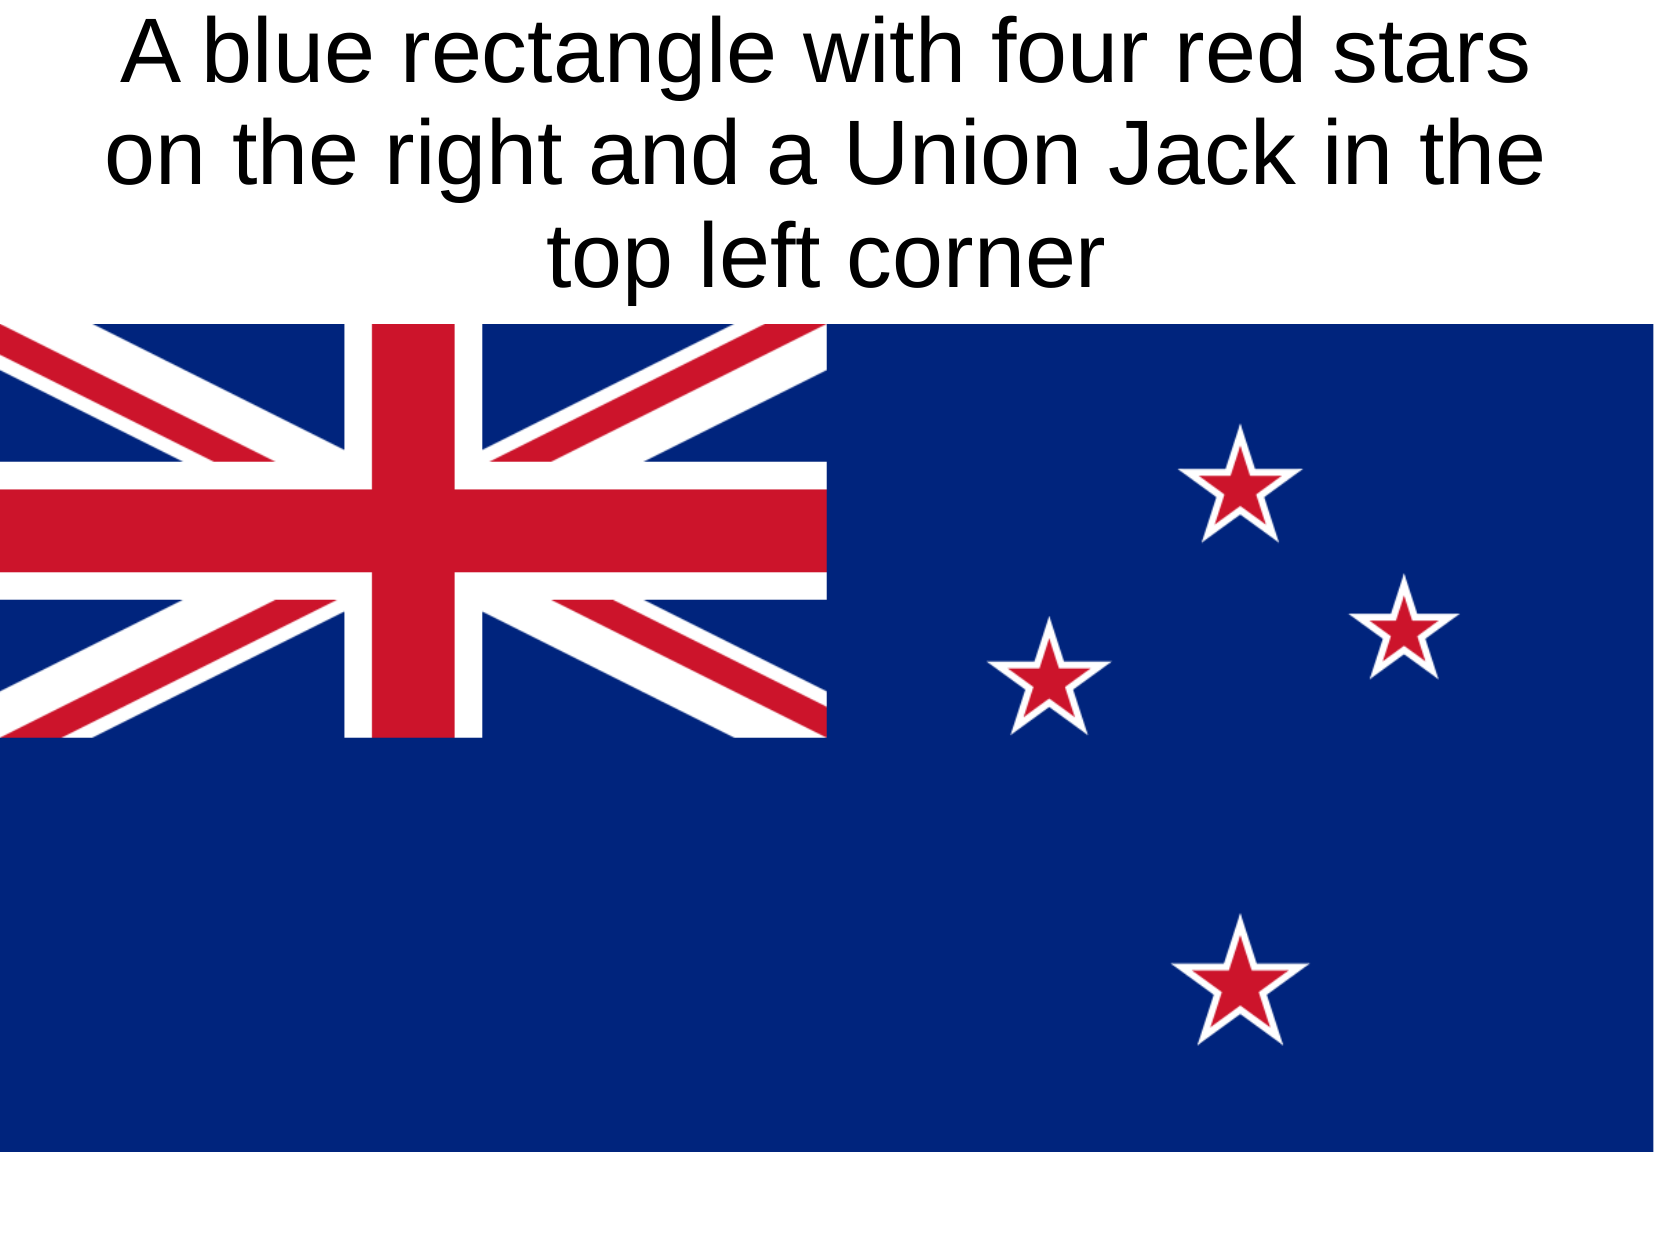

# A blue rectangle with four red stars on the right and a Union Jack in the top left corner